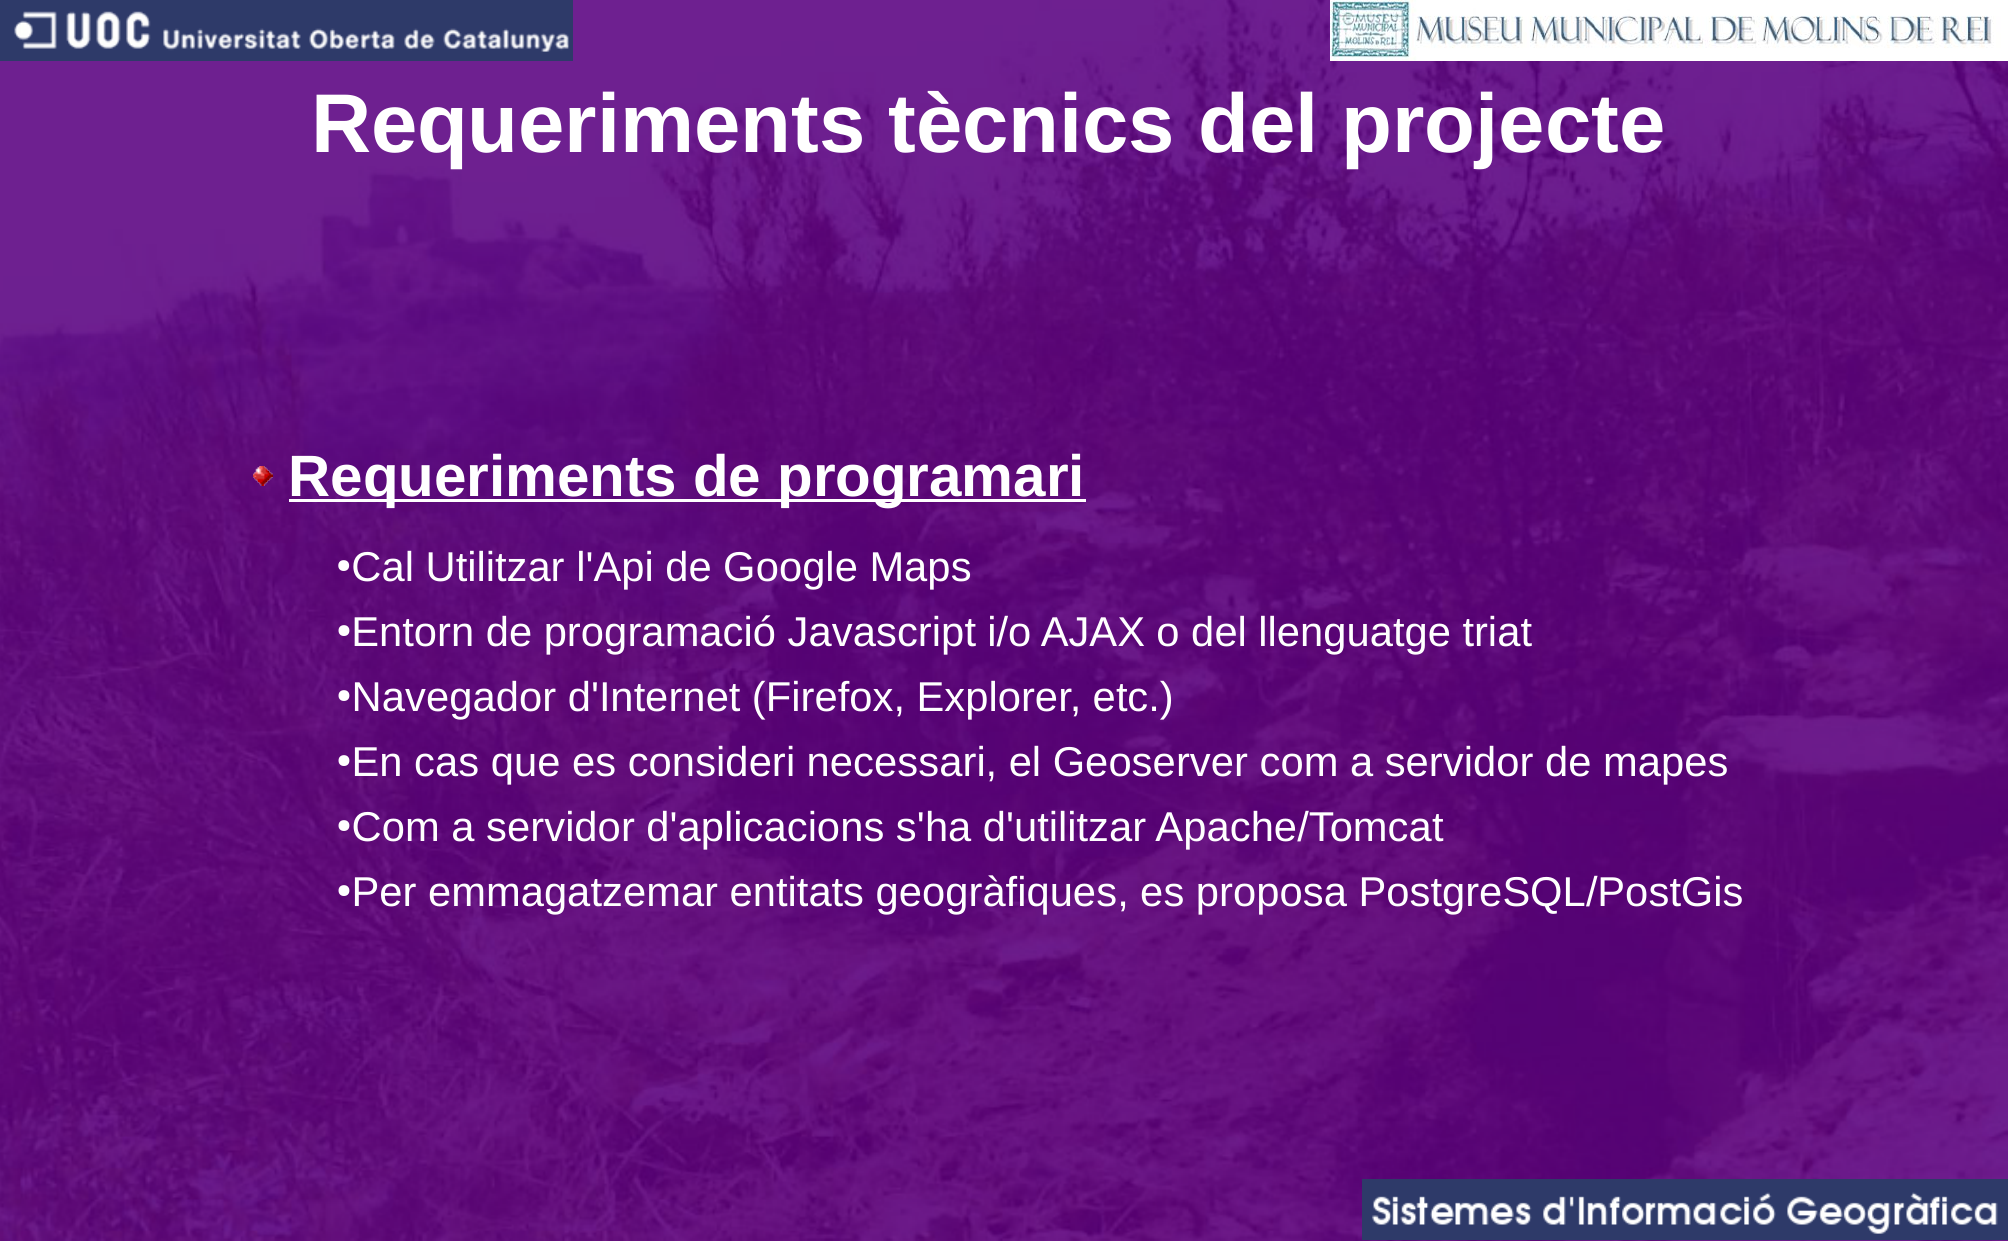

Requeriments tècnics del projecte
 Requeriments de programari
Cal Utilitzar l'Api de Google Maps
Entorn de programació Javascript i/o AJAX o del llenguatge triat
Navegador d'Internet (Firefox, Explorer, etc.)
En cas que es consideri necessari, el Geoserver com a servidor de mapes
Com a servidor d'aplicacions s'ha d'utilitzar Apache/Tomcat
Per emmagatzemar entitats geogràfiques, es proposa PostgreSQL/PostGis